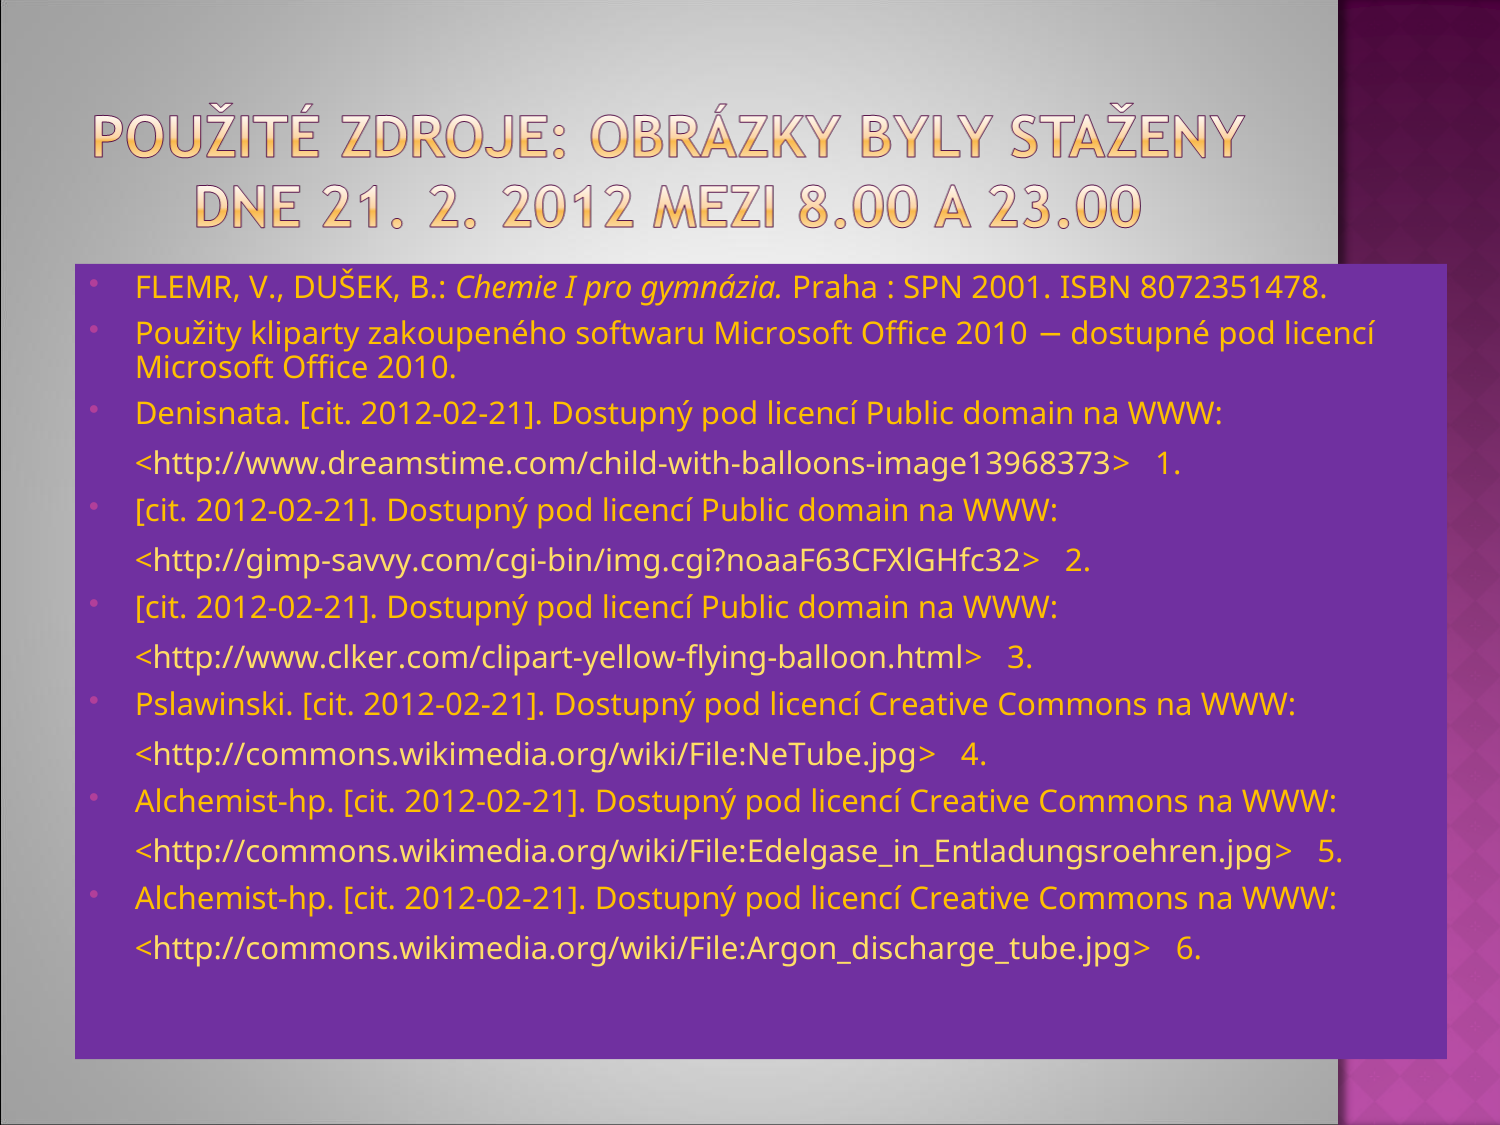

# FLEMR, V., DUŠEK, B.: Chemie I pro gymnázia. Praha : SPN 2001. ISBN 8072351478.
Použity kliparty zakoupeného softwaru Microsoft Office 2010 − dostupné pod licencí Microsoft Office 2010.
Denisnata. [cit. 2012-02-21]. Dostupný pod licencí Public domain na WWW:
<http://www.dreamstime.com/child-with-balloons-image13968373> 1.
[cit. 2012-02-21]. Dostupný pod licencí Public domain na WWW:
<http://gimp-savvy.com/cgi-bin/img.cgi?noaaF63CFXlGHfc32> 2.
[cit. 2012-02-21]. Dostupný pod licencí Public domain na WWW:
<http://www.clker.com/clipart-yellow-flying-balloon.html> 3.
Pslawinski. [cit. 2012-02-21]. Dostupný pod licencí Creative Commons na WWW:
<http://commons.wikimedia.org/wiki/File:NeTube.jpg> 4.
Alchemist-hp. [cit. 2012-02-21]. Dostupný pod licencí Creative Commons na WWW:
<http://commons.wikimedia.org/wiki/File:Edelgase_in_Entladungsroehren.jpg> 5.
Alchemist-hp. [cit. 2012-02-21]. Dostupný pod licencí Creative Commons na WWW:
<http://commons.wikimedia.org/wiki/File:Argon_discharge_tube.jpg> 6.